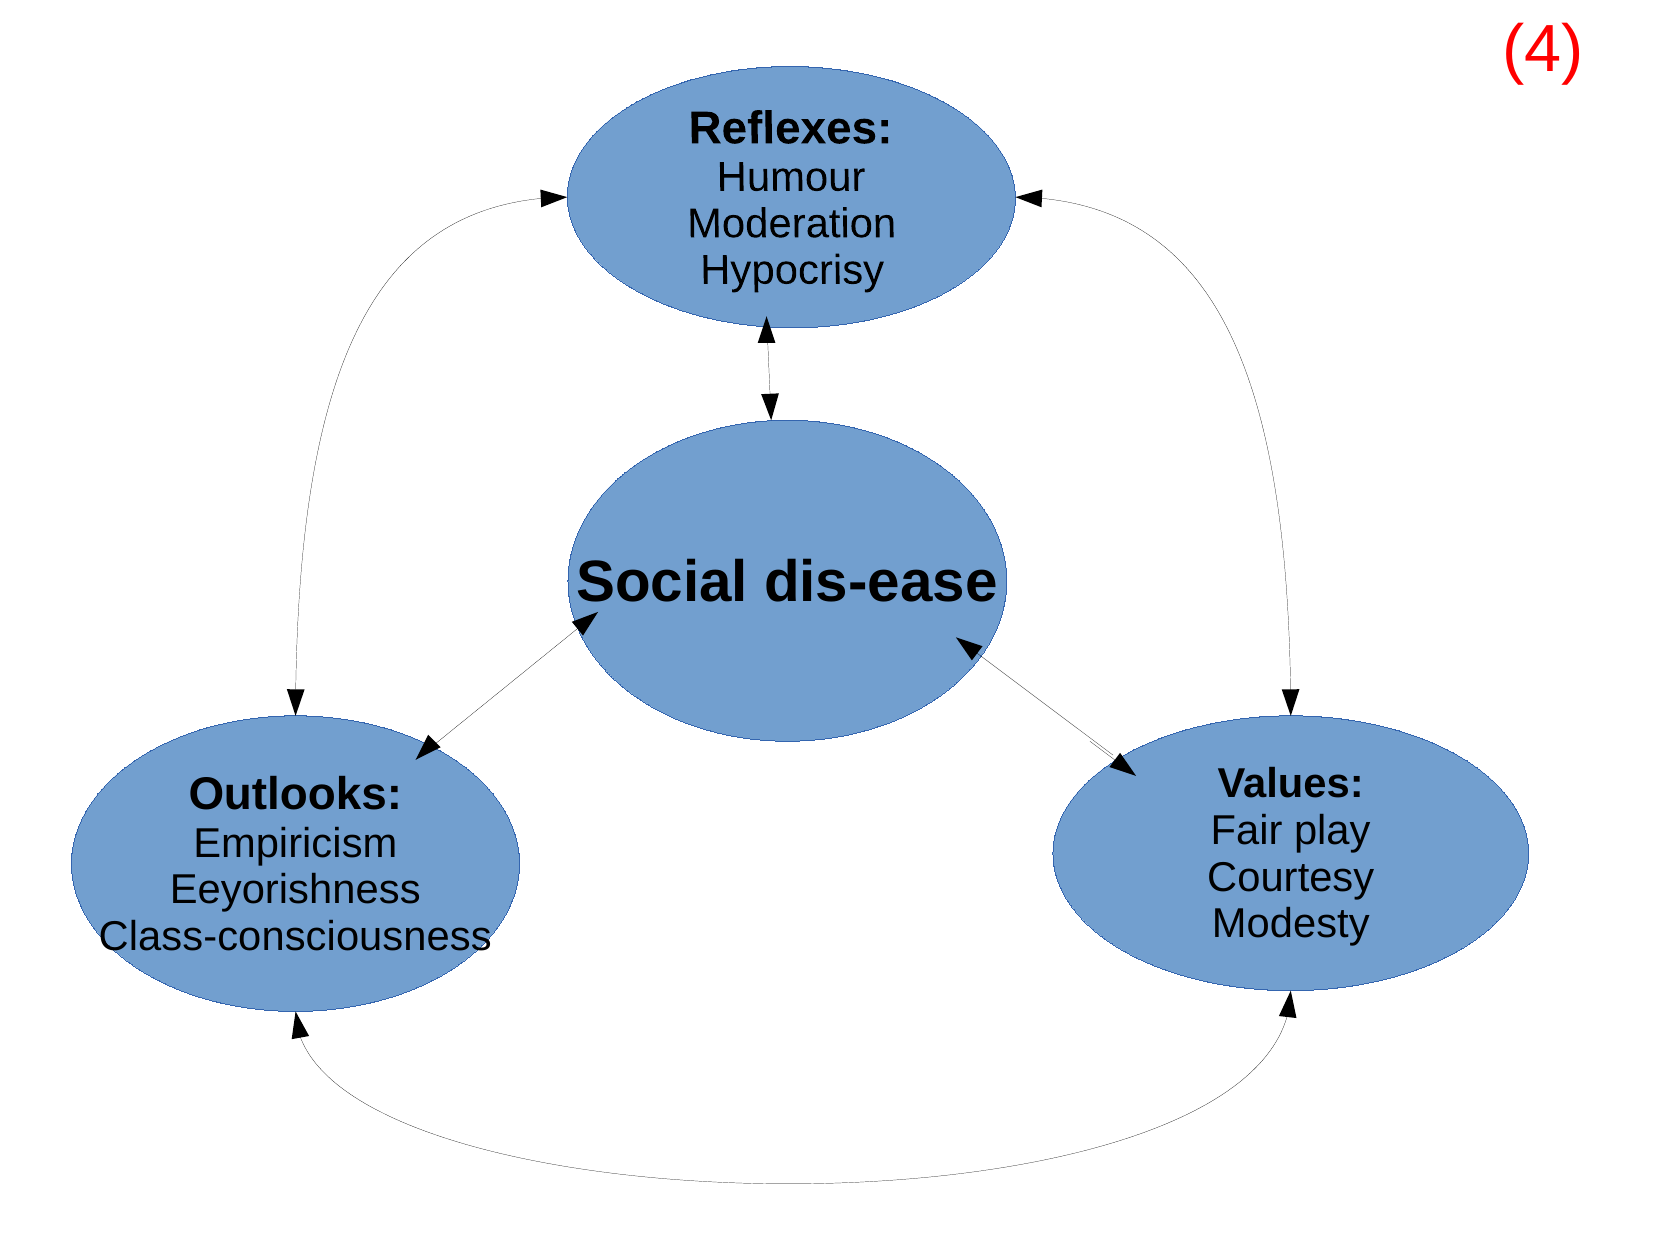

# (4)
Reflexes:
Humour
Moderation
Hypocrisy
Social dis-ease
Outlooks:
Empiricism
Eeyorishness
Class-consciousness
Values:
Fair play
Courtesy
Modesty